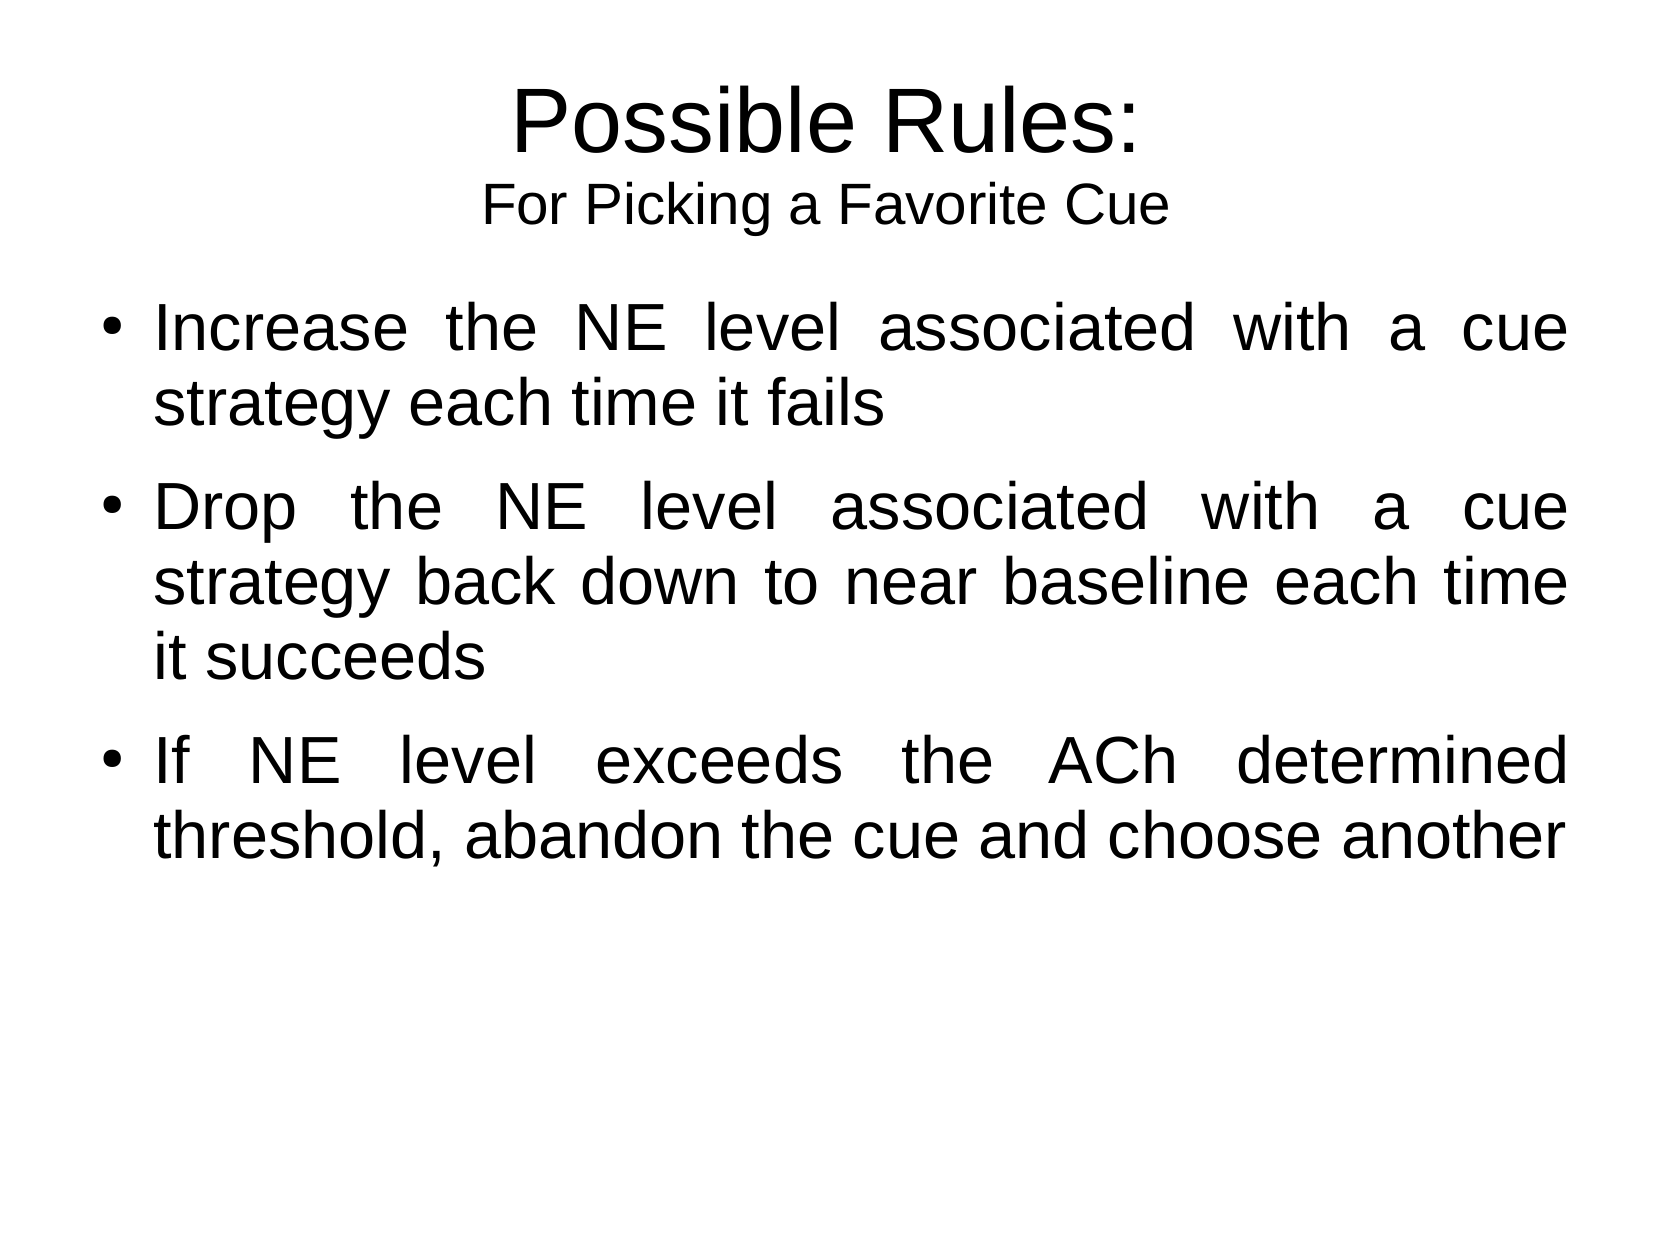

# Possible Rules: For Picking a Favorite Cue
Increase the NE level associated with a cue strategy each time it fails
Drop the NE level associated with a cue strategy back down to near baseline each time it succeeds
If NE level exceeds the ACh determined threshold, abandon the cue and choose another